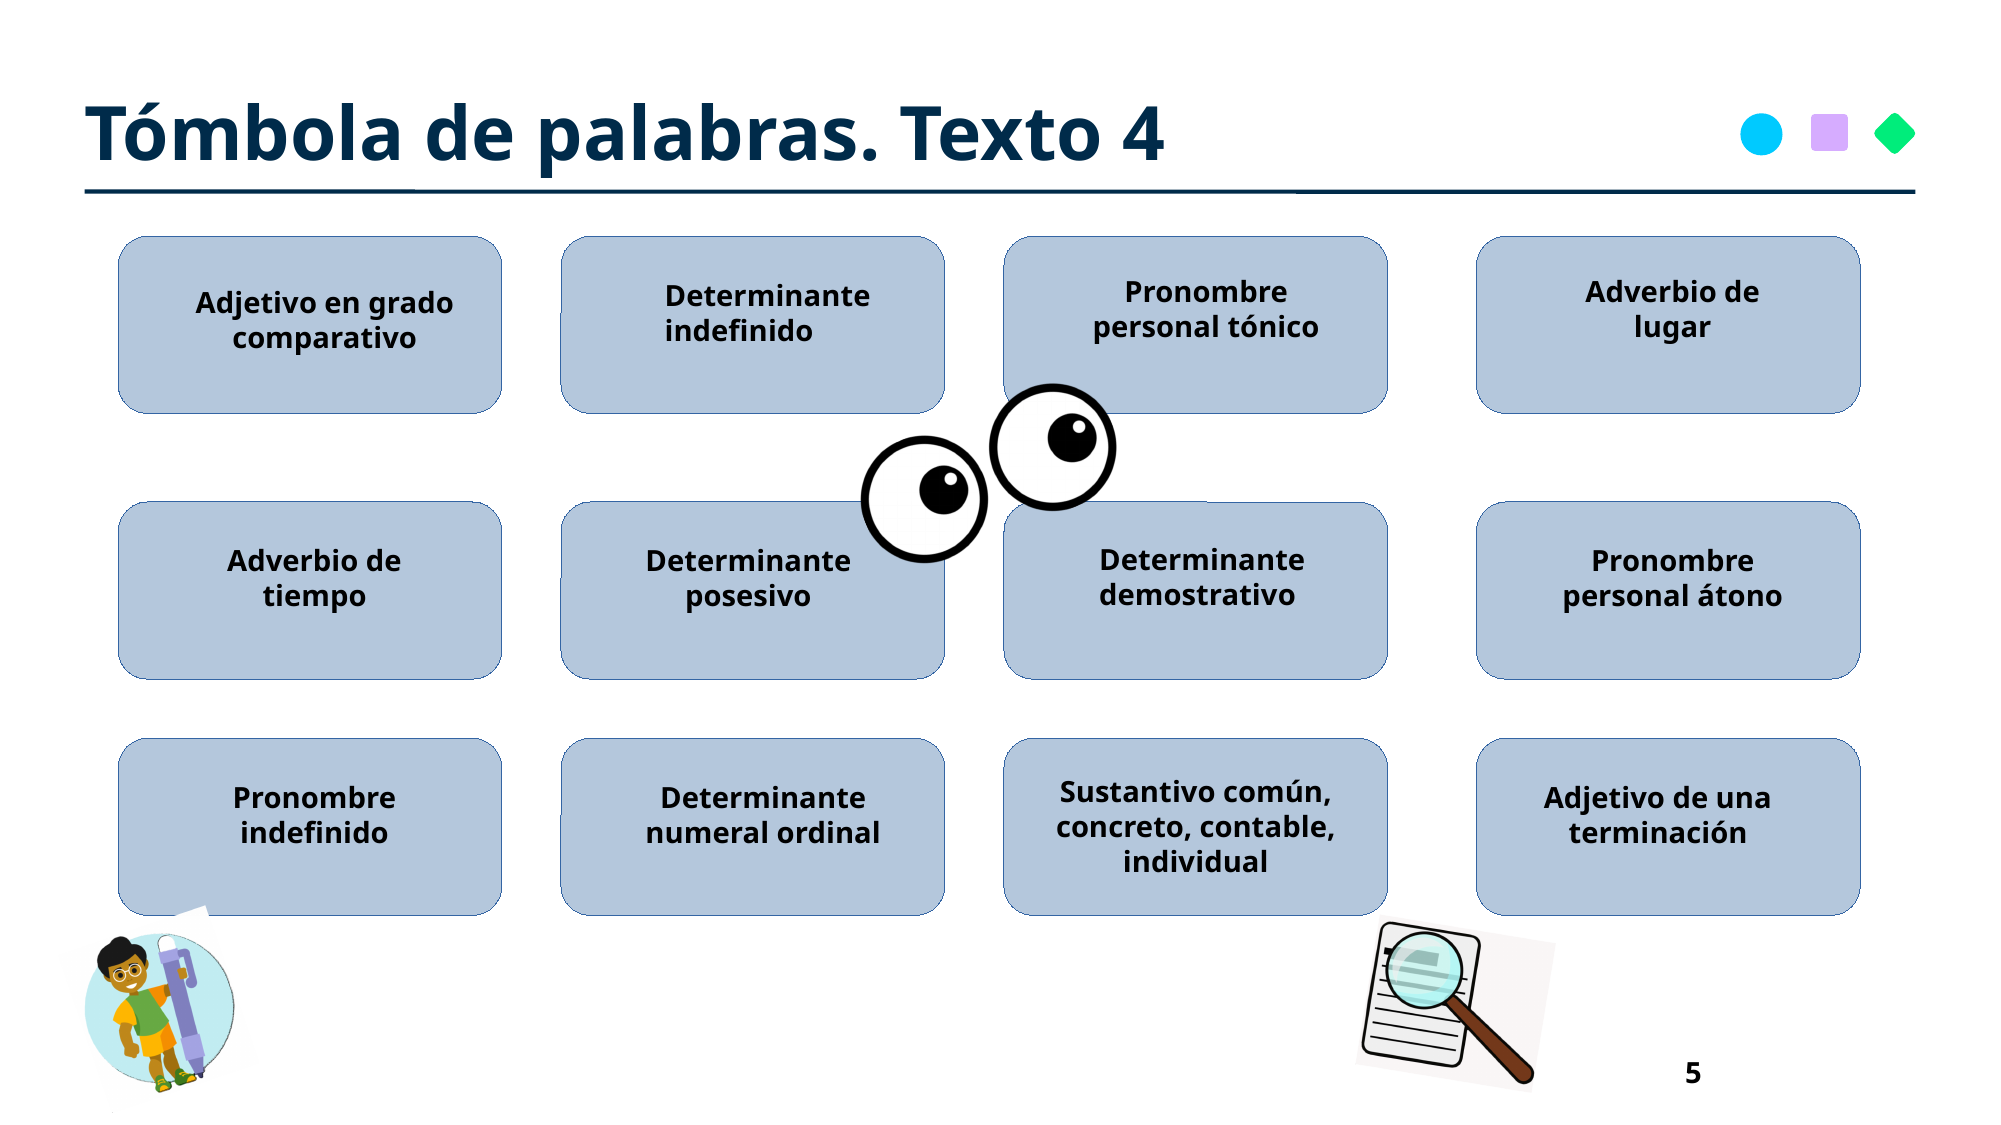

# Tómbola de palabras. Texto 4
Pronombre personal tónico
Adverbio de lugar
Determinante indefinido
Adjetivo en grado comparativo
Determinante demostrativo
Adverbio de tiempo
Determinante posesivo
Pronombre personal átono
Sustantivo común, concreto, contable, individual
Pronombre indefinido
Determinante numeral ordinal
Adjetivo de una terminación